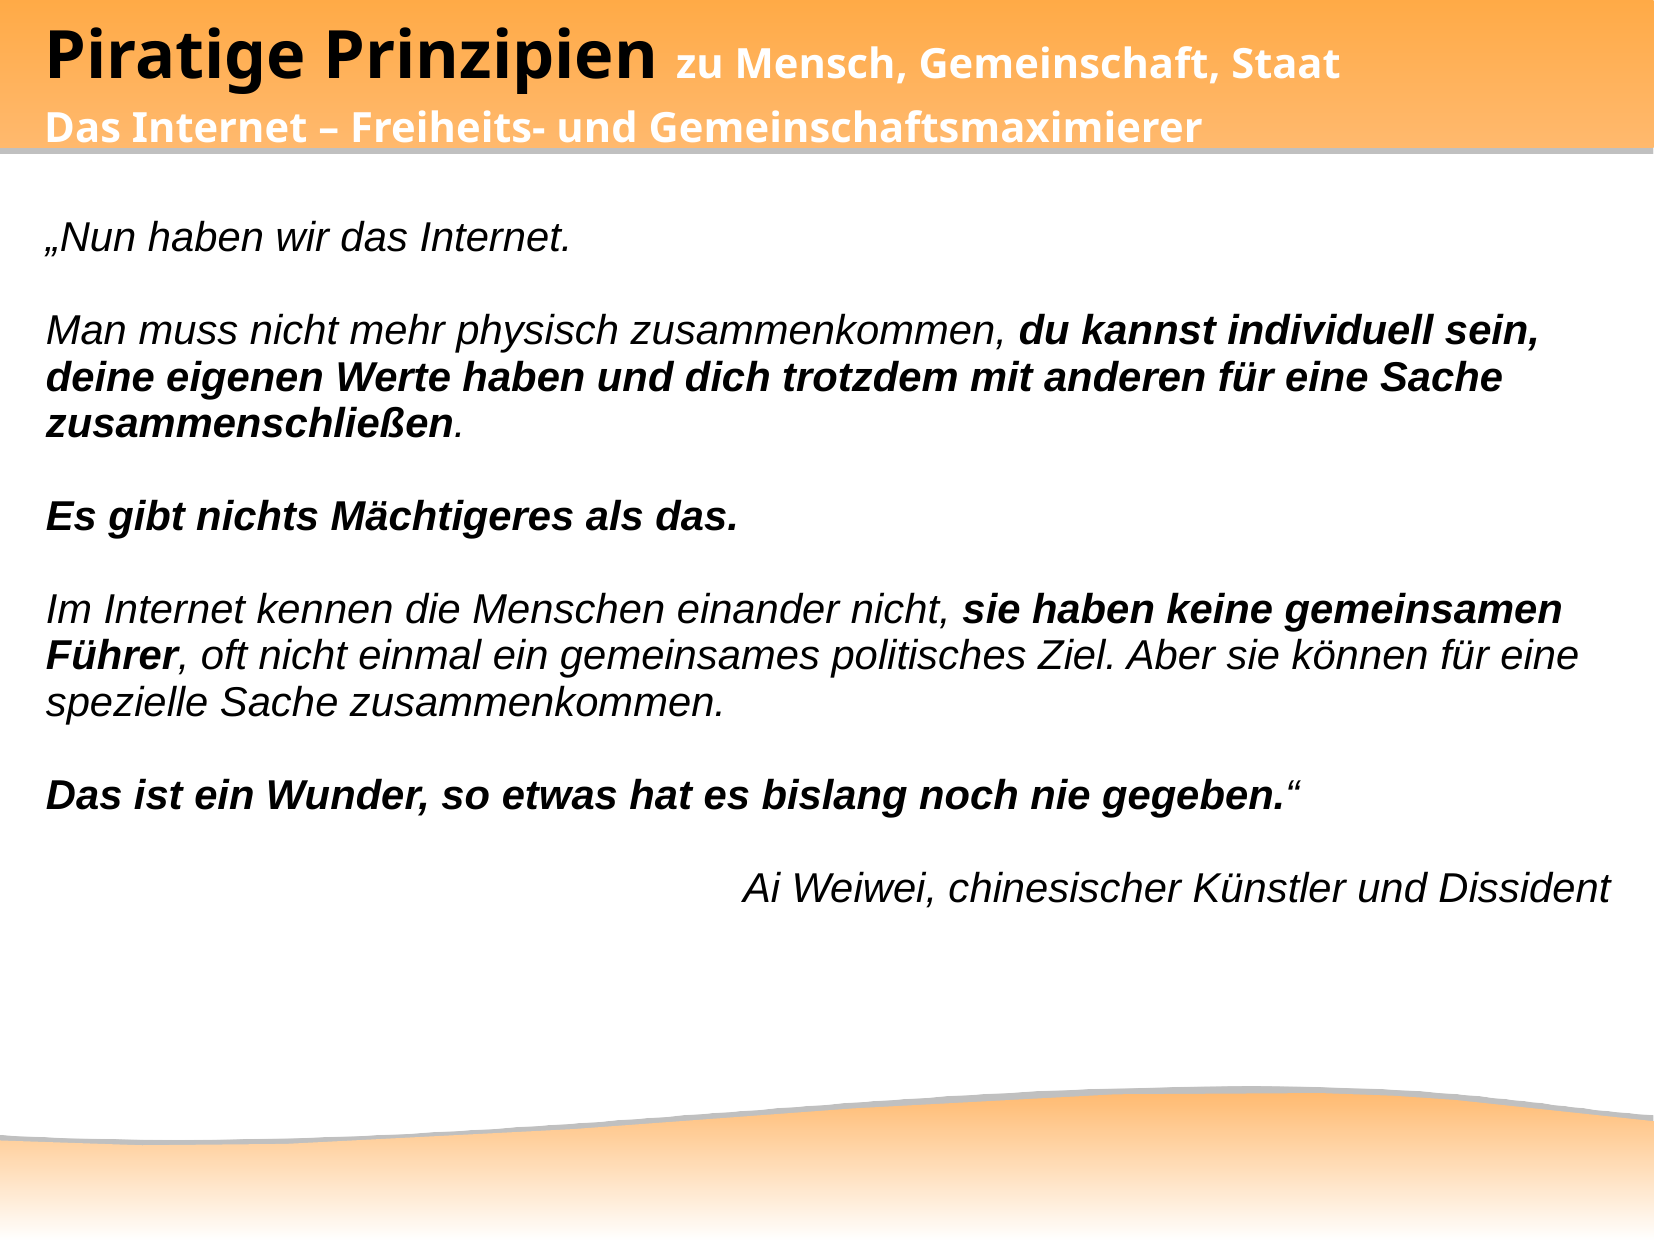

Piratige Prinzipien zu Mensch, Gemeinschaft, Staat
Das Internet – Freiheits- und Gemeinschaftsmaximierer
„Nun haben wir das Internet.
Man muss nicht mehr physisch zusammenkommen, du kannst individuell sein, deine eigenen Werte haben und dich trotzdem mit anderen für eine Sache zusammenschließen.
Es gibt nichts Mächtigeres als das.
Im Internet kennen die Menschen einander nicht, sie haben keine gemeinsamen Führer, oft nicht einmal ein gemeinsames politisches Ziel. Aber sie können für eine spezielle Sache zusammenkommen.
Das ist ein Wunder, so etwas hat es bislang noch nie gegeben.“
Ai Weiwei, chinesischer Künstler und Dissident